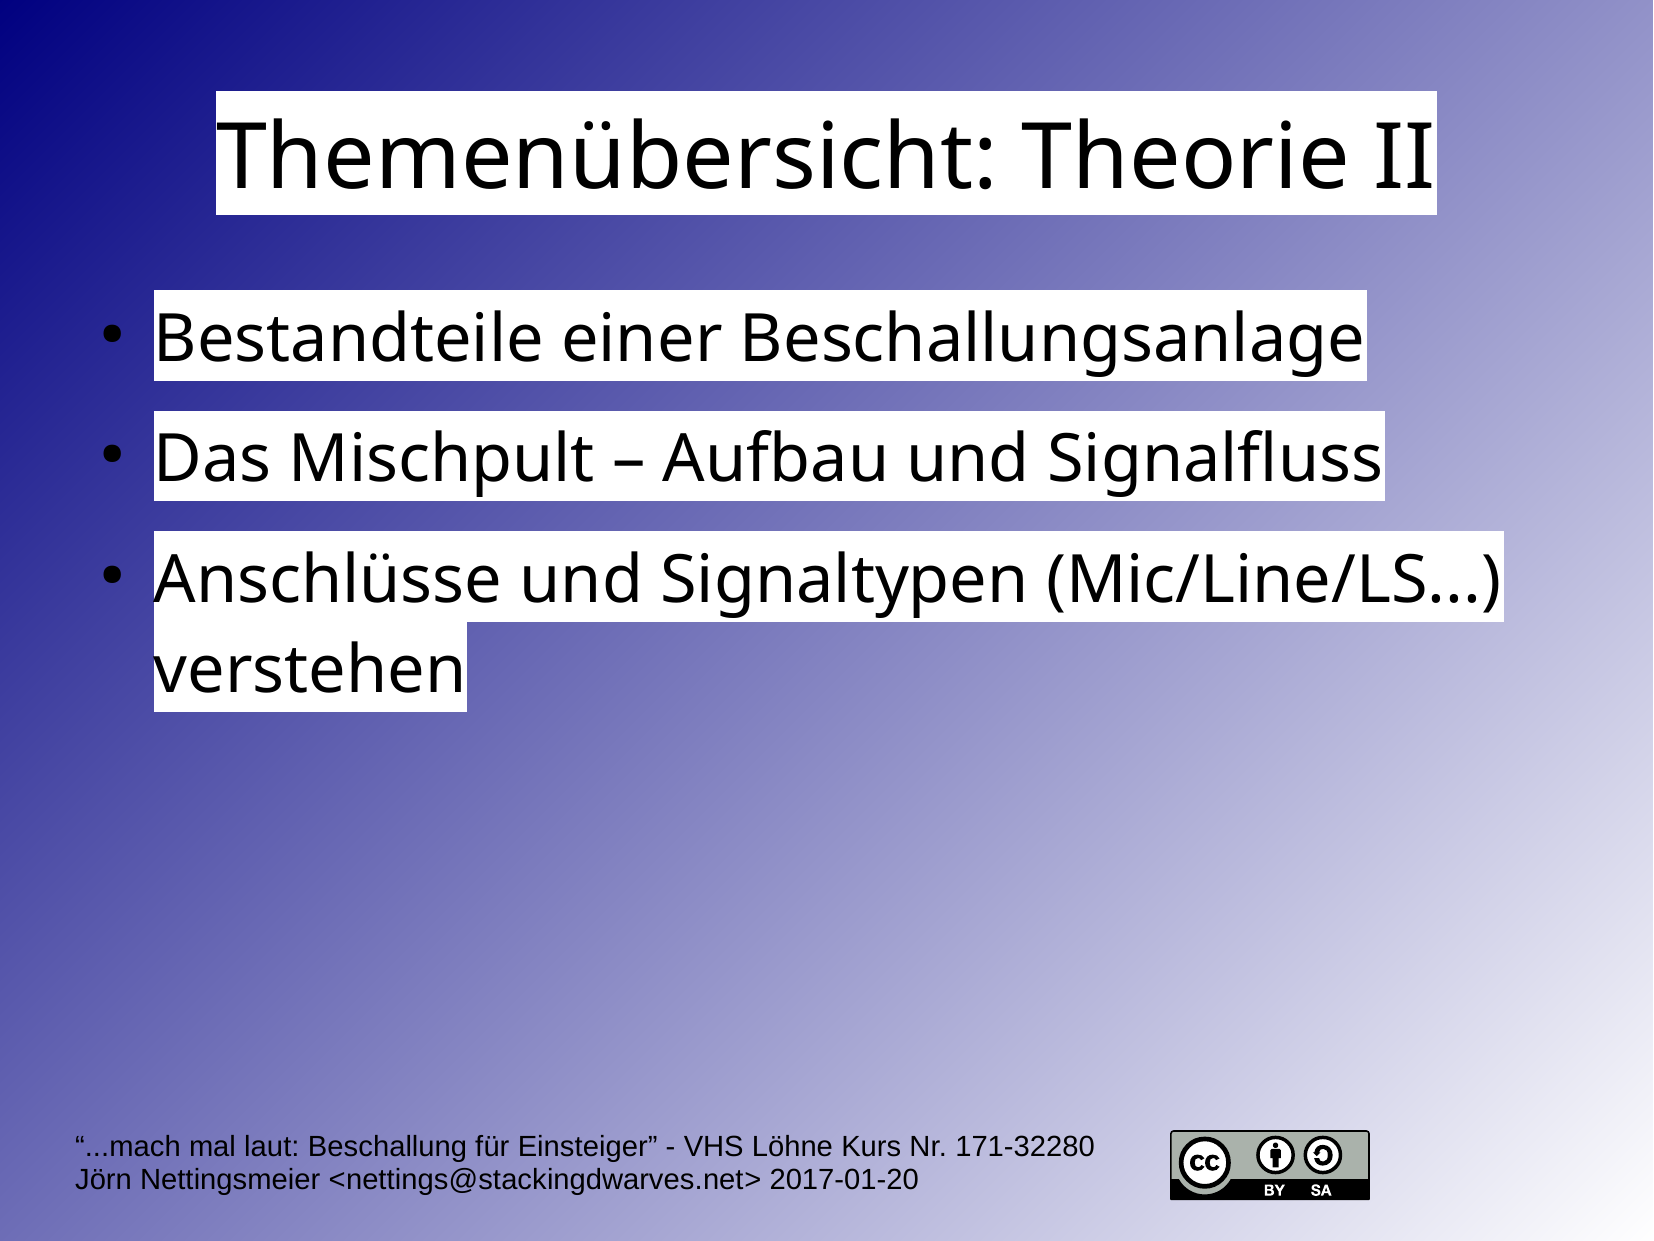

# Themenübersicht: Theorie II
Bestandteile einer Beschallungsanlage
Das Mischpult – Aufbau und Signalfluss
Anschlüsse und Signaltypen (Mic/Line/LS...) verstehen